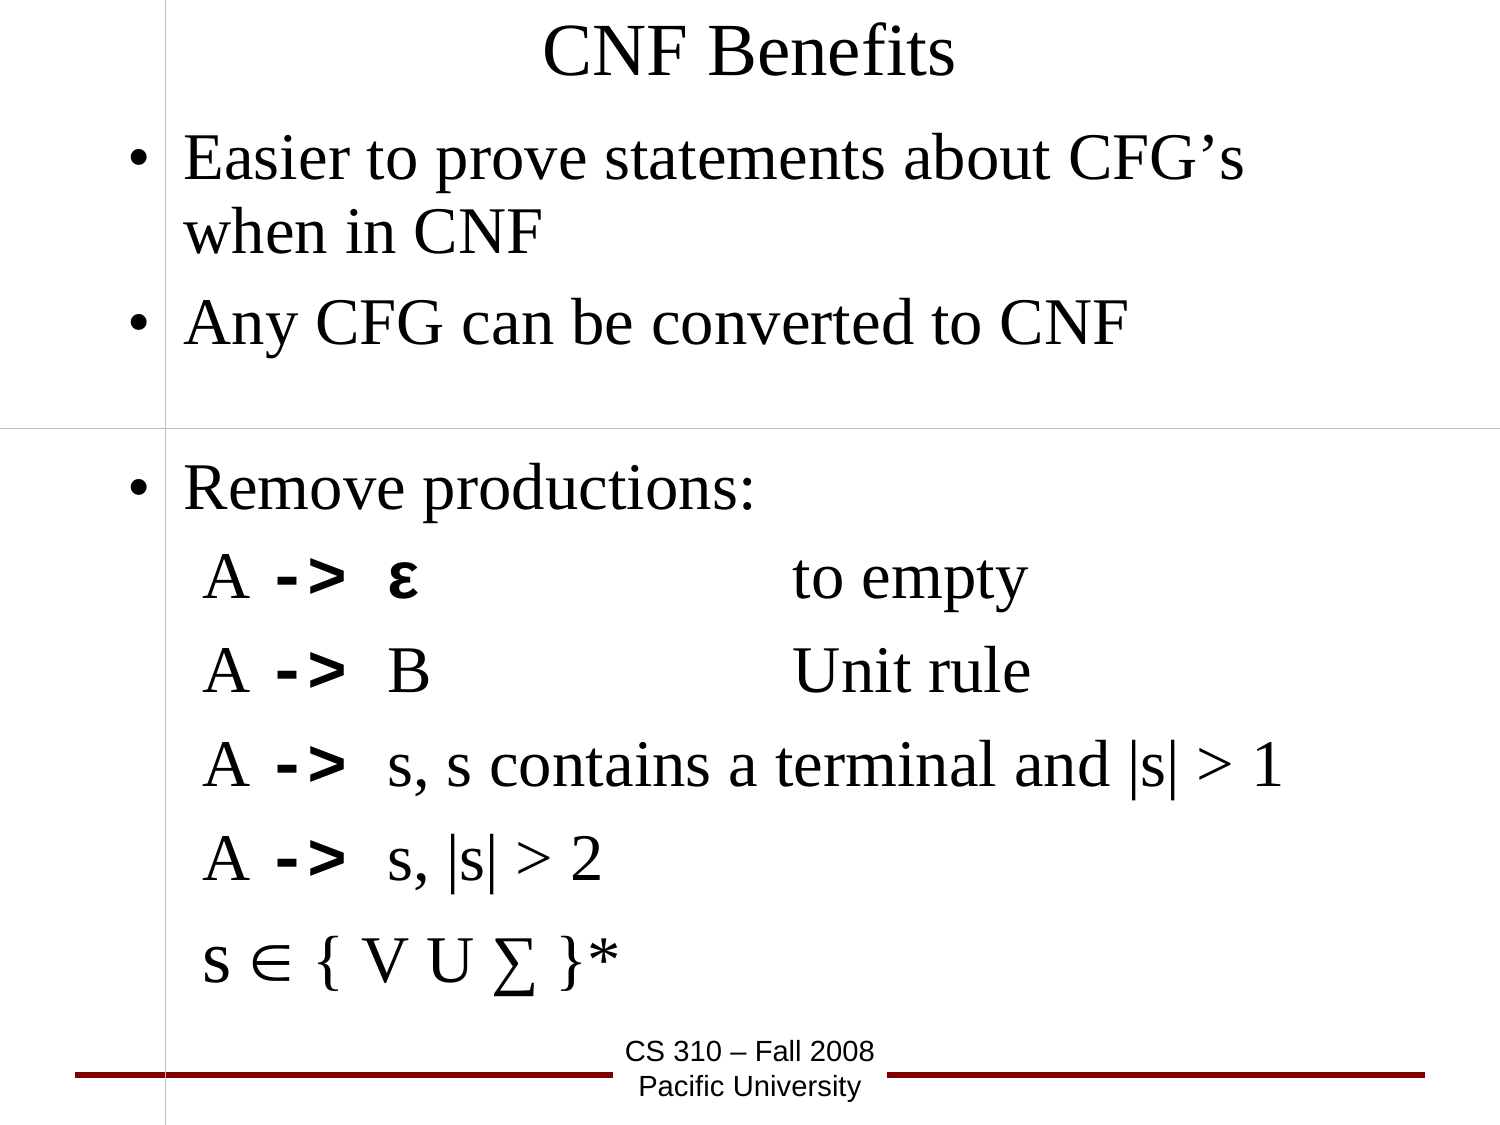

# CNF Benefits
Easier to prove statements about CFG’s when in CNF
Any CFG can be converted to CNF
Remove productions:
A -> ε			to empty
A -> B			Unit rule
A -> s, s contains a terminal and |s| > 1
A -> s, |s| > 2
s  { V U ∑ }*